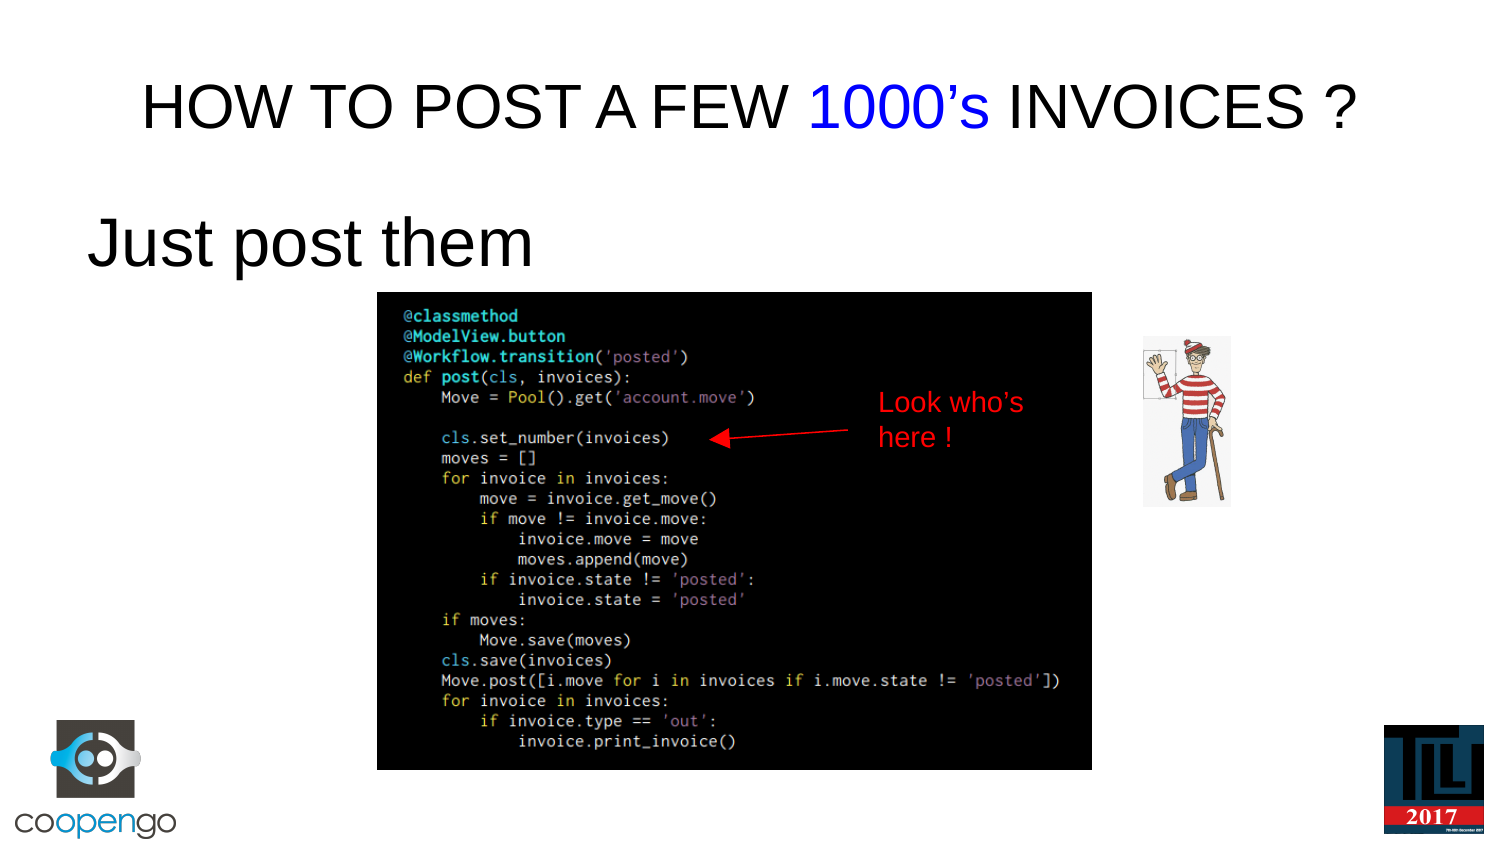

HOW TO POST A FEW 1000’s INVOICES ?
 Just post them
Look who’s here !